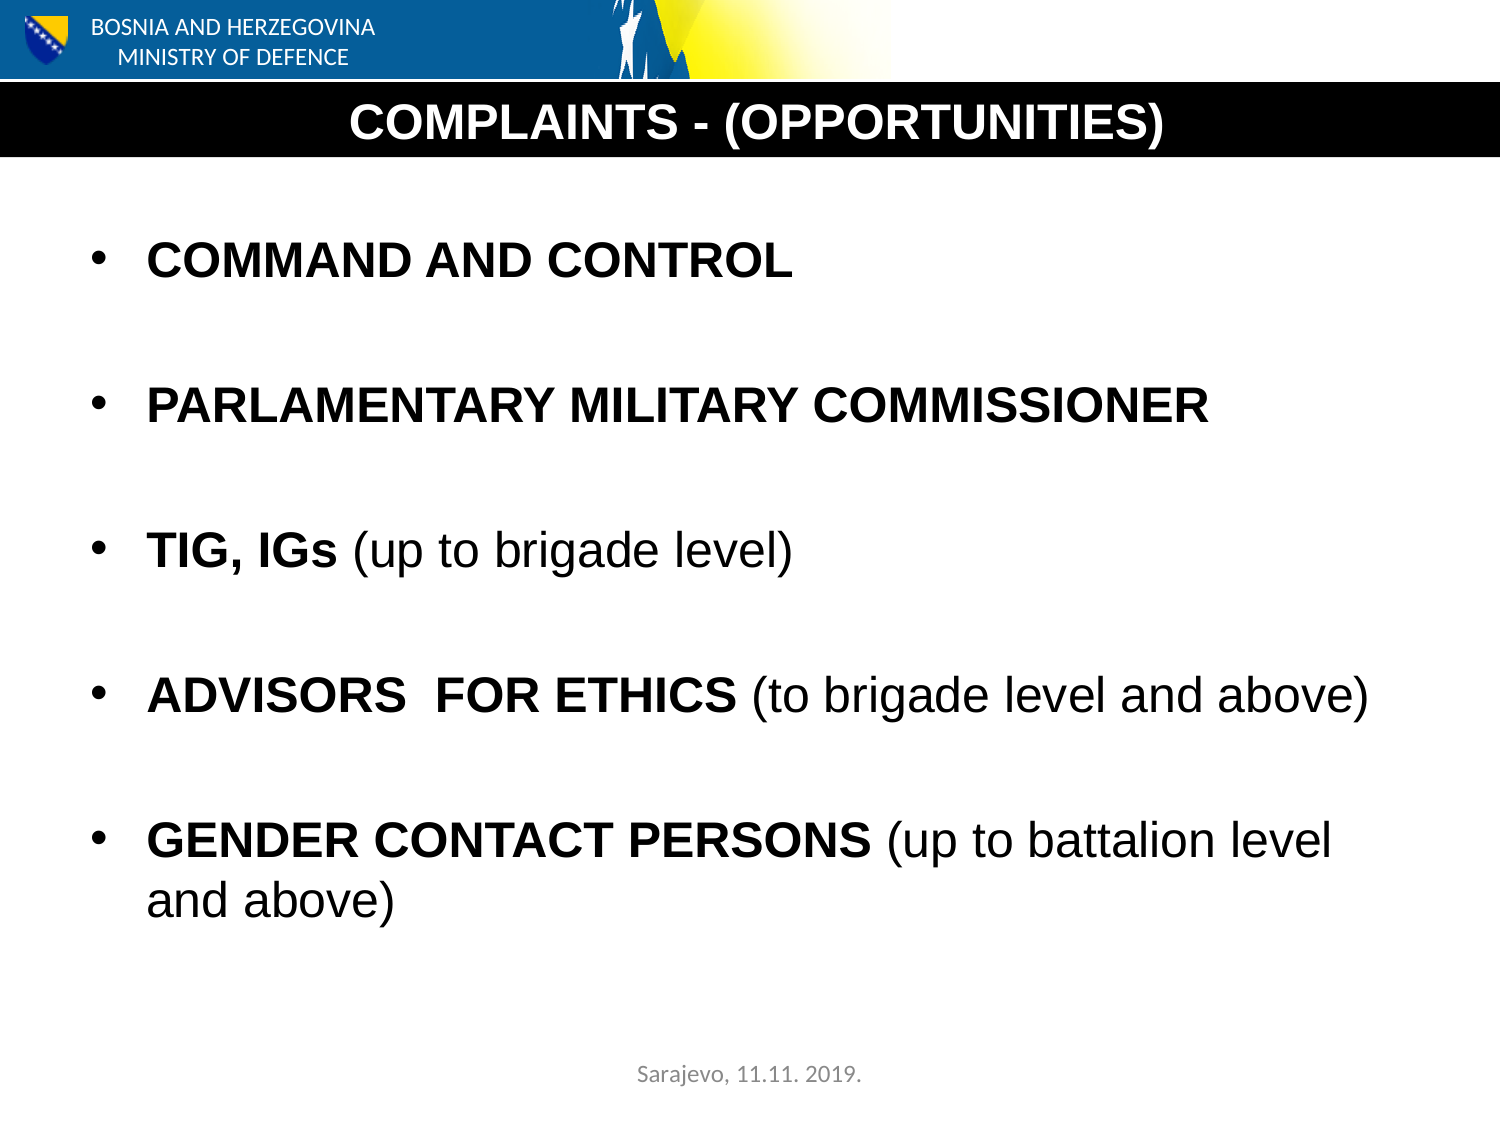

# COMPLAINTS - (OPPORTUNITIES)
COMMAND AND CONTROL
PARLAMENTARY MILITARY COMMISSIONER
TIG, IGs (up to brigade level)
ADVISORS FOR ETHICS (to brigade level and above)
GENDER CONTACT PERSONS (up to battalion level and above)
Sarajevo, 11.11. 2019.